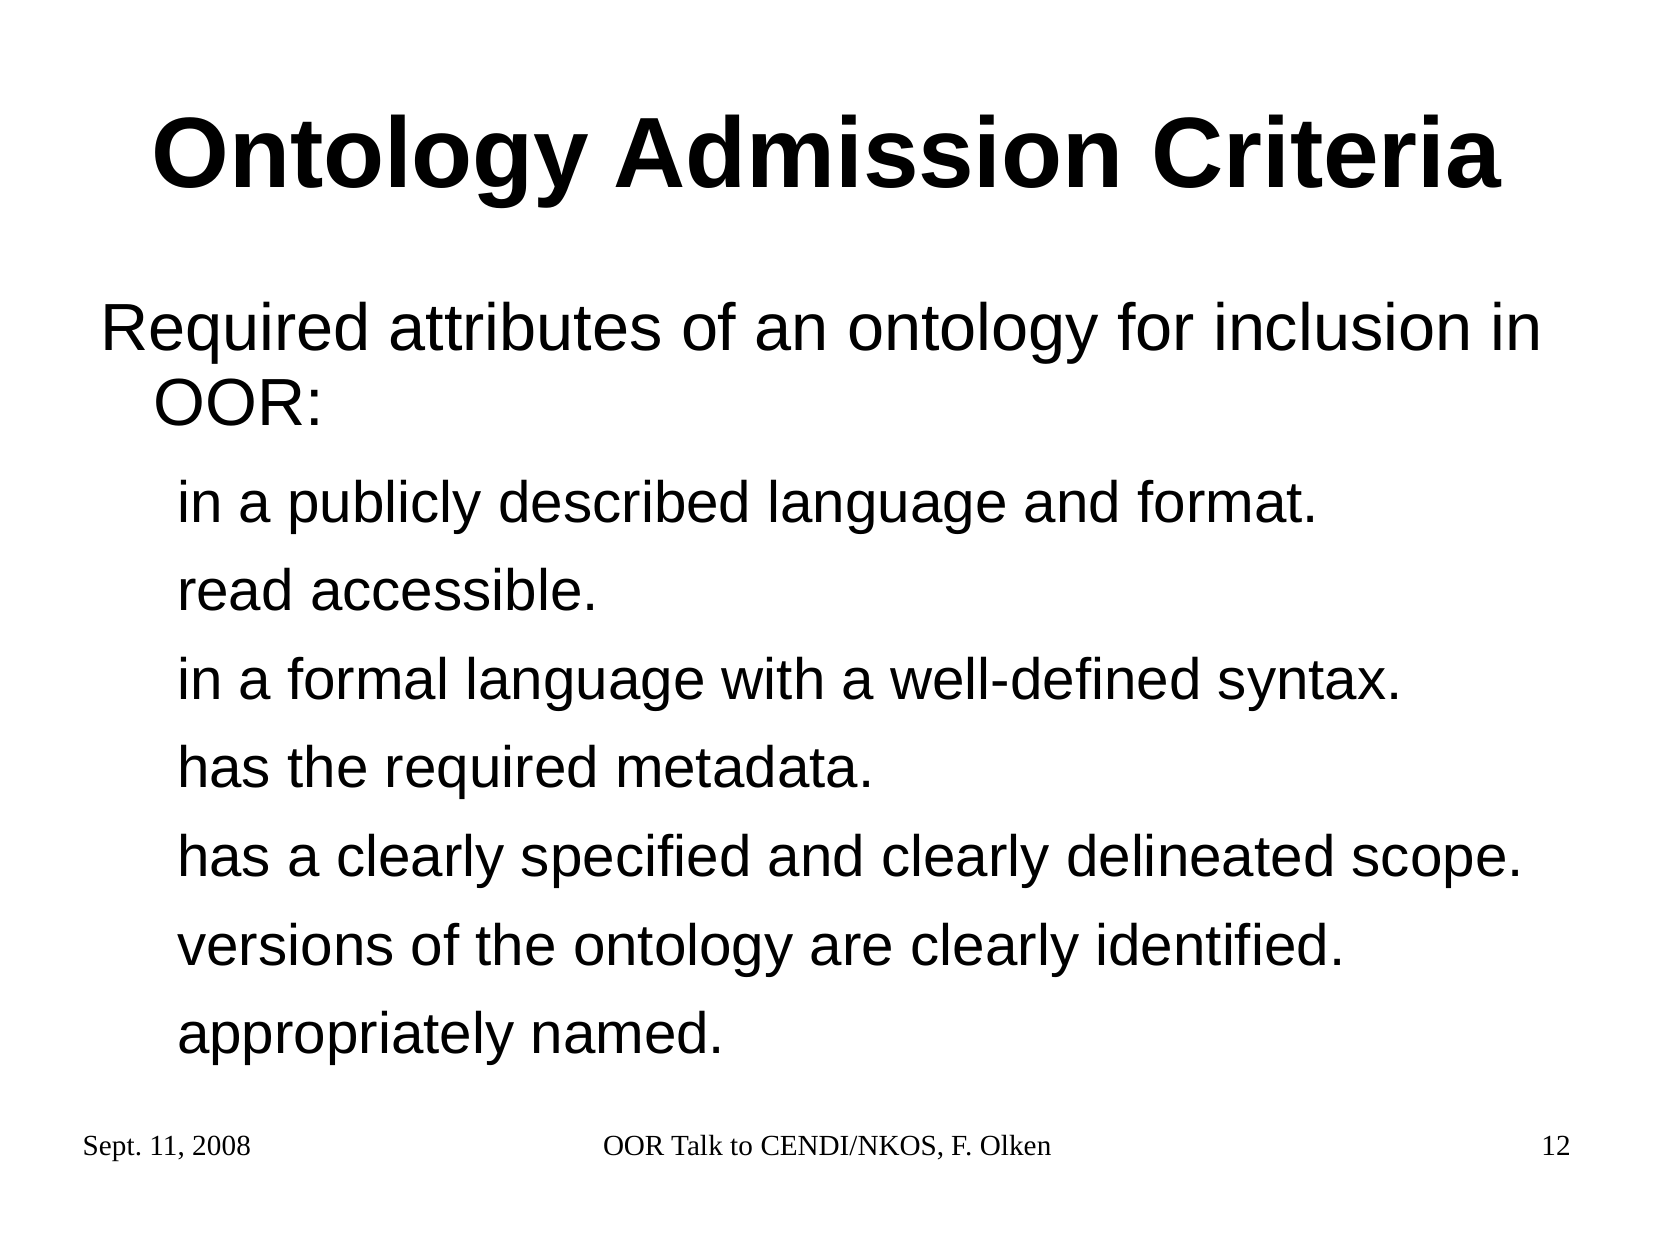

# Ontology Admission Criteria
Required attributes of an ontology for inclusion in OOR:
in a publicly described language and format.
read accessible.
in a formal language with a well-defined syntax.
has the required metadata.
has a clearly specified and clearly delineated scope.
versions of the ontology are clearly identified.
appropriately named.
Sept. 11, 2008
OOR Talk to CENDI/NKOS, F. Olken
12